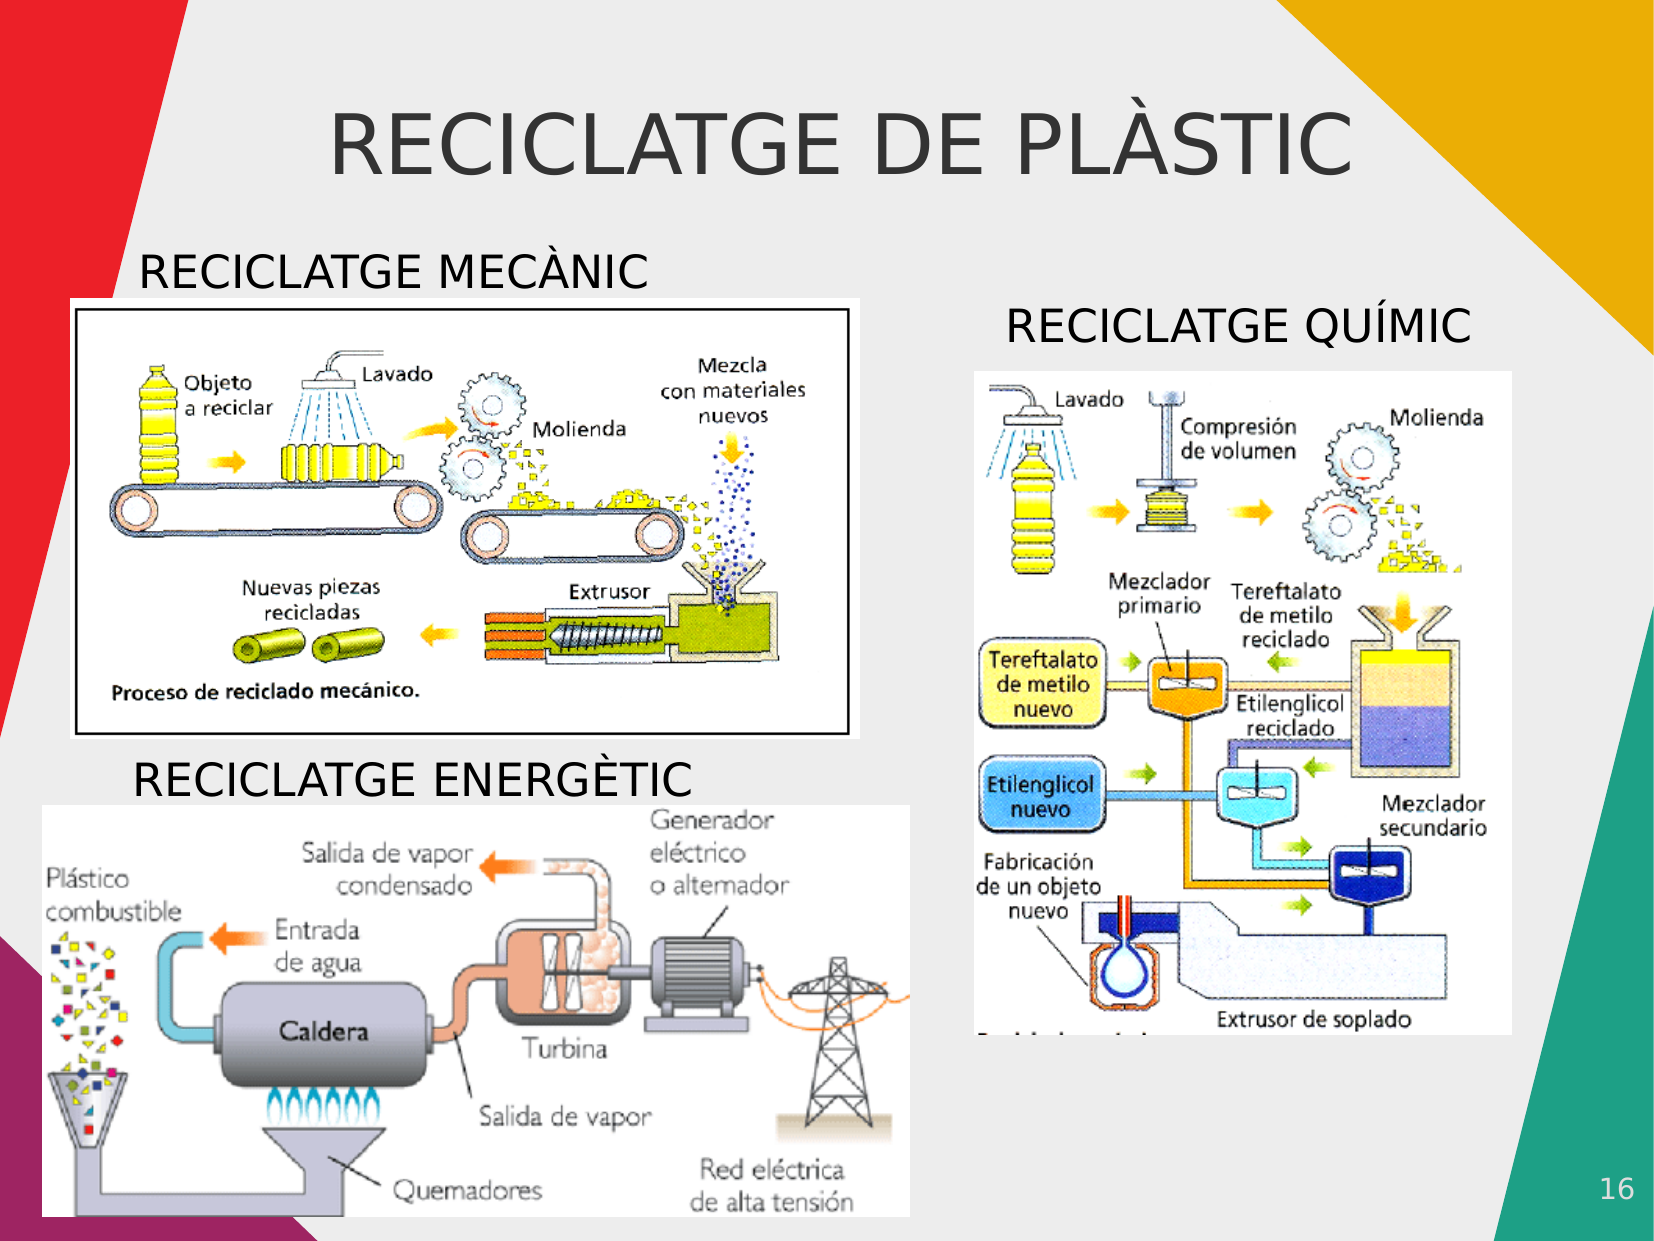

# RECICLATGE DE PLÀSTIC
RECICLATGE MECÀNIC
RECICLATGE QUÍMIC
RECICLATGE ENERGÈTIC
16